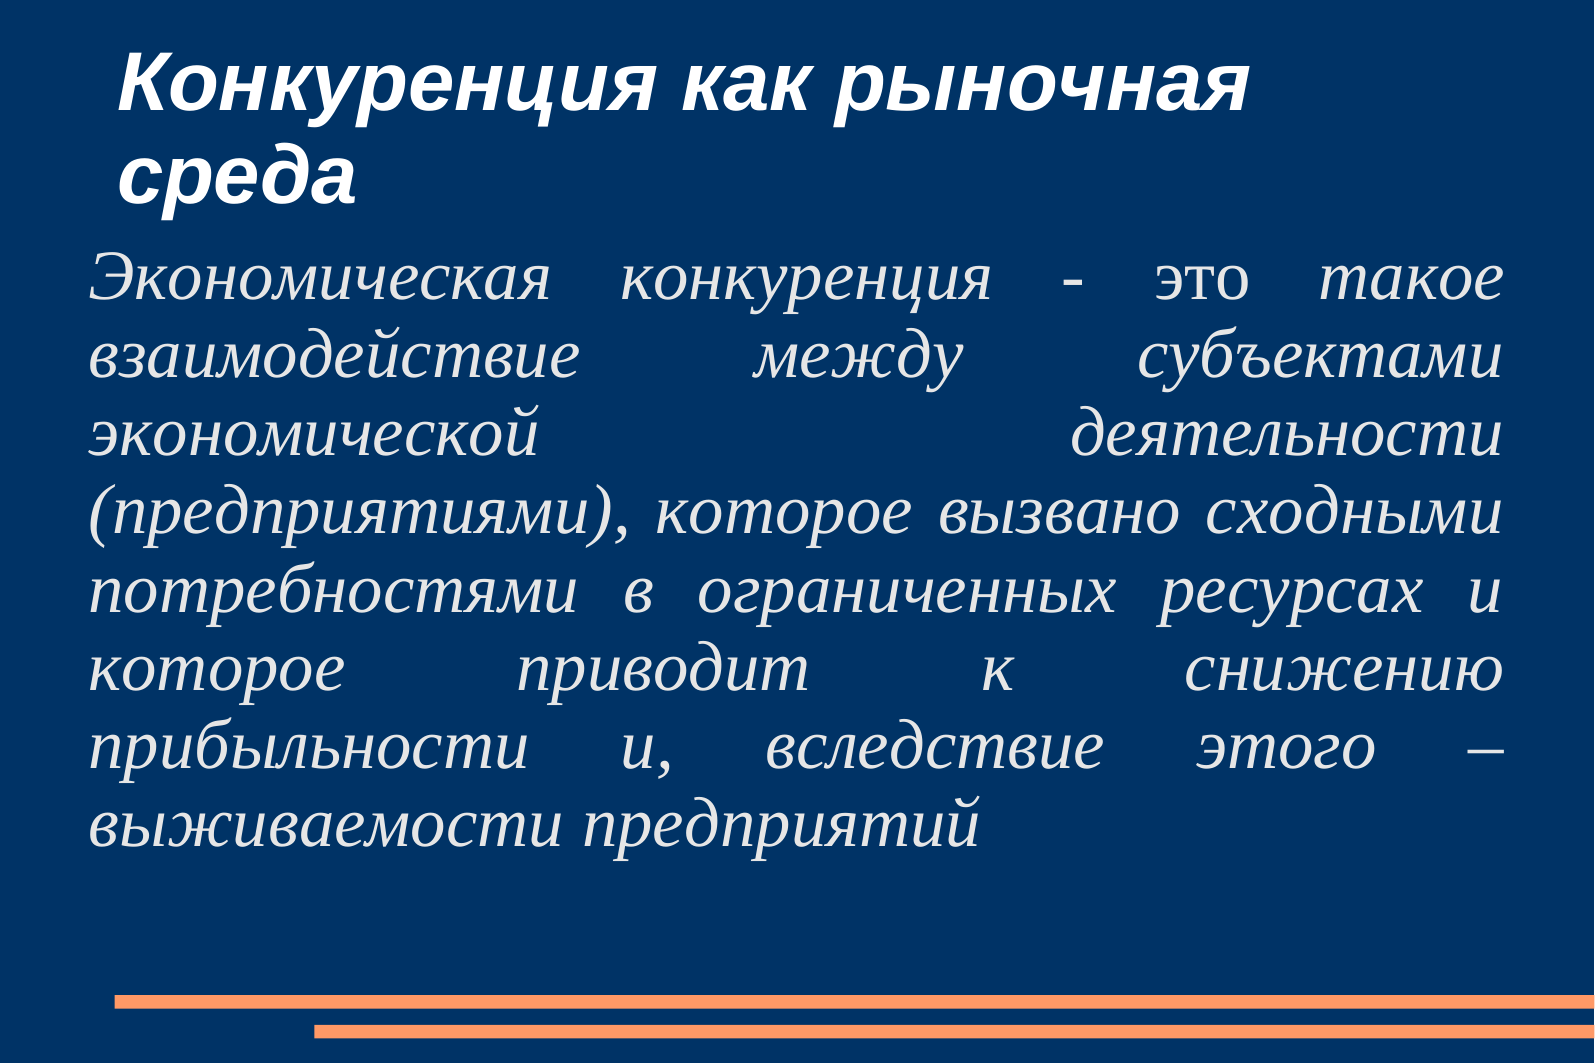

# Конкуренция как рыночная среда
Экономическая конкуренция - это такое взаимодействие между субъектами экономической деятельности (предприятиями), которое вызвано сходными потребностями в ограниченных ресурсах и которое приводит к снижению прибыльности и, вследствие этого – выживаемости предприятий